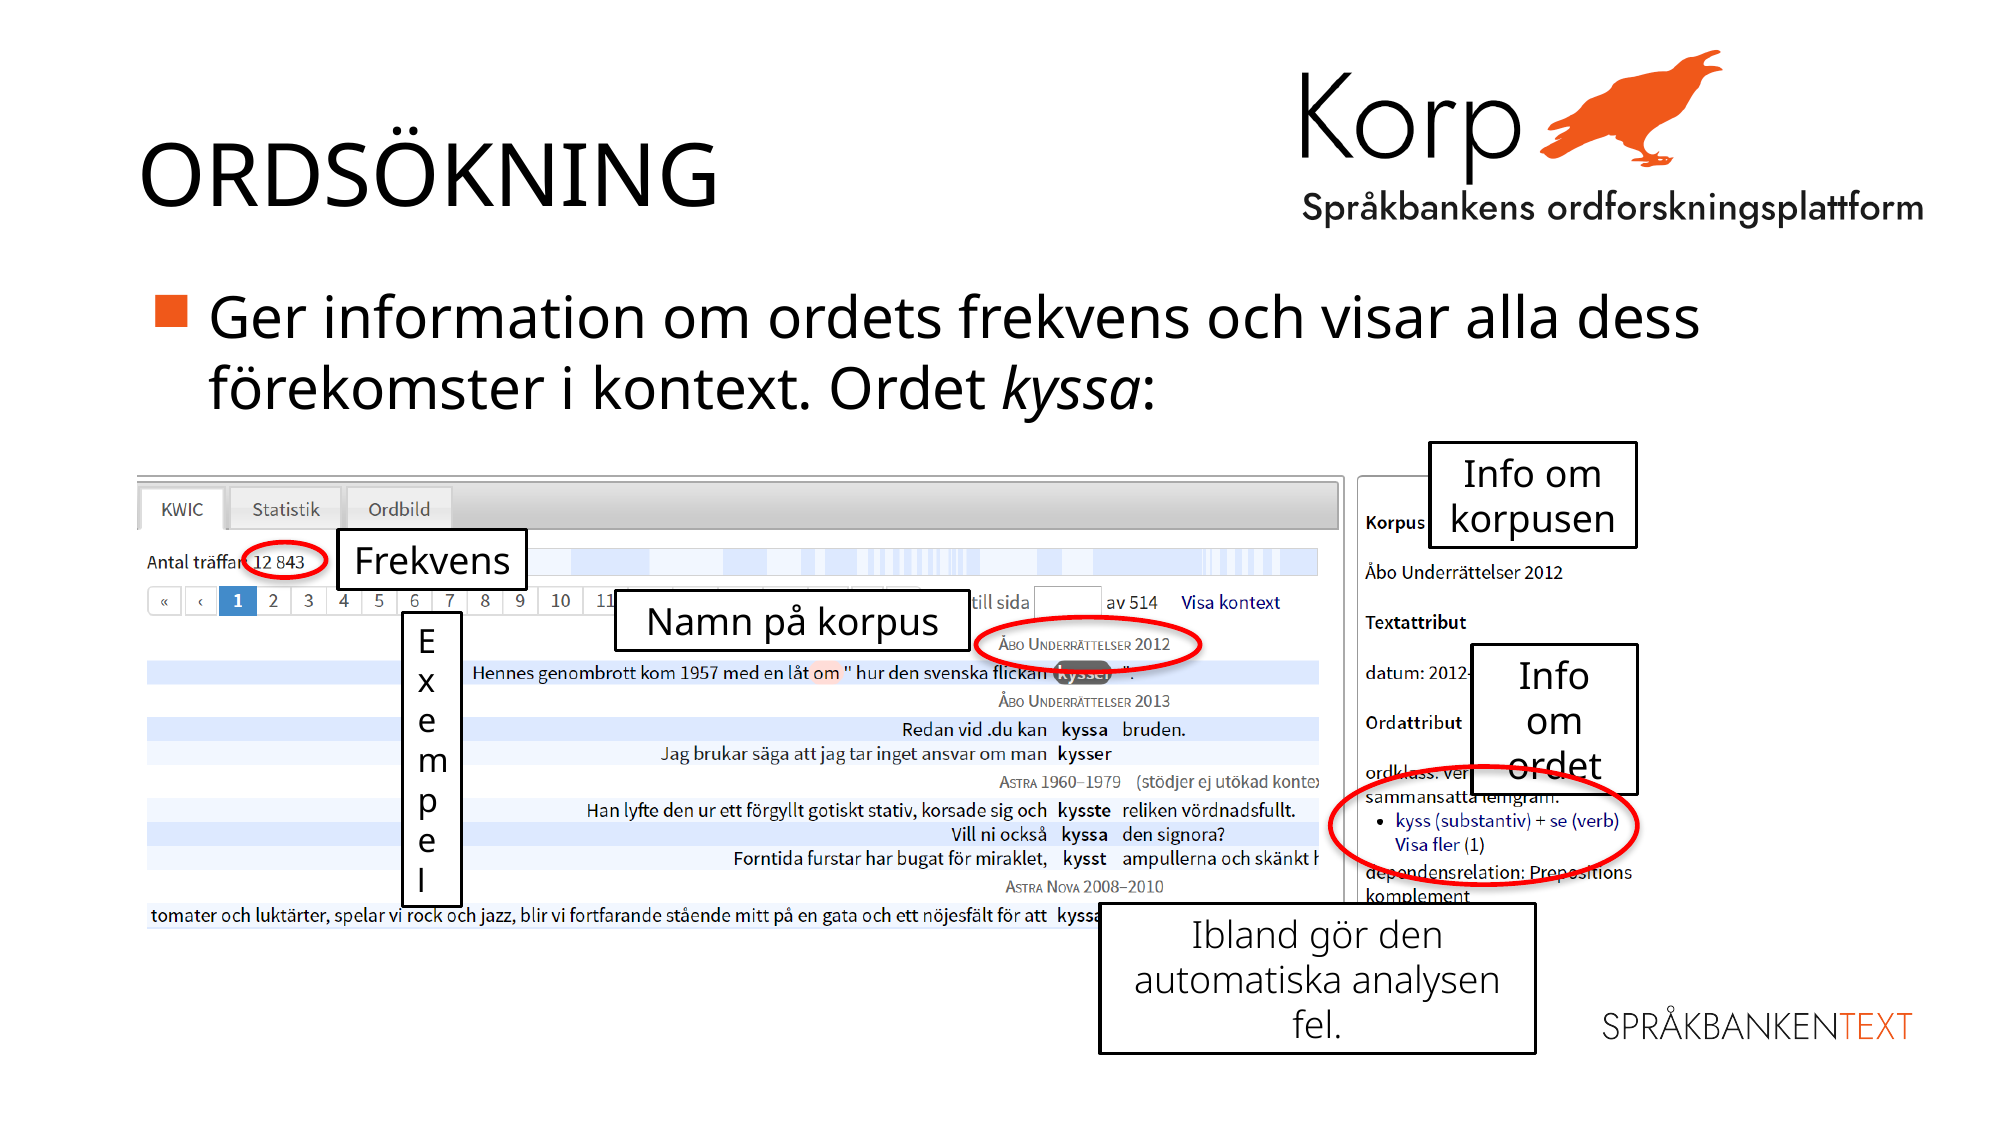

# Ordsökning
Ger information om ordets frekvens och visar alla dess förekomster i kontext. Ordet kyssa:
Info om korpusen
Frekvens
Namn på korpus
Exempe
l
Info om ordet
Ibland gör den automatiska analysen fel.